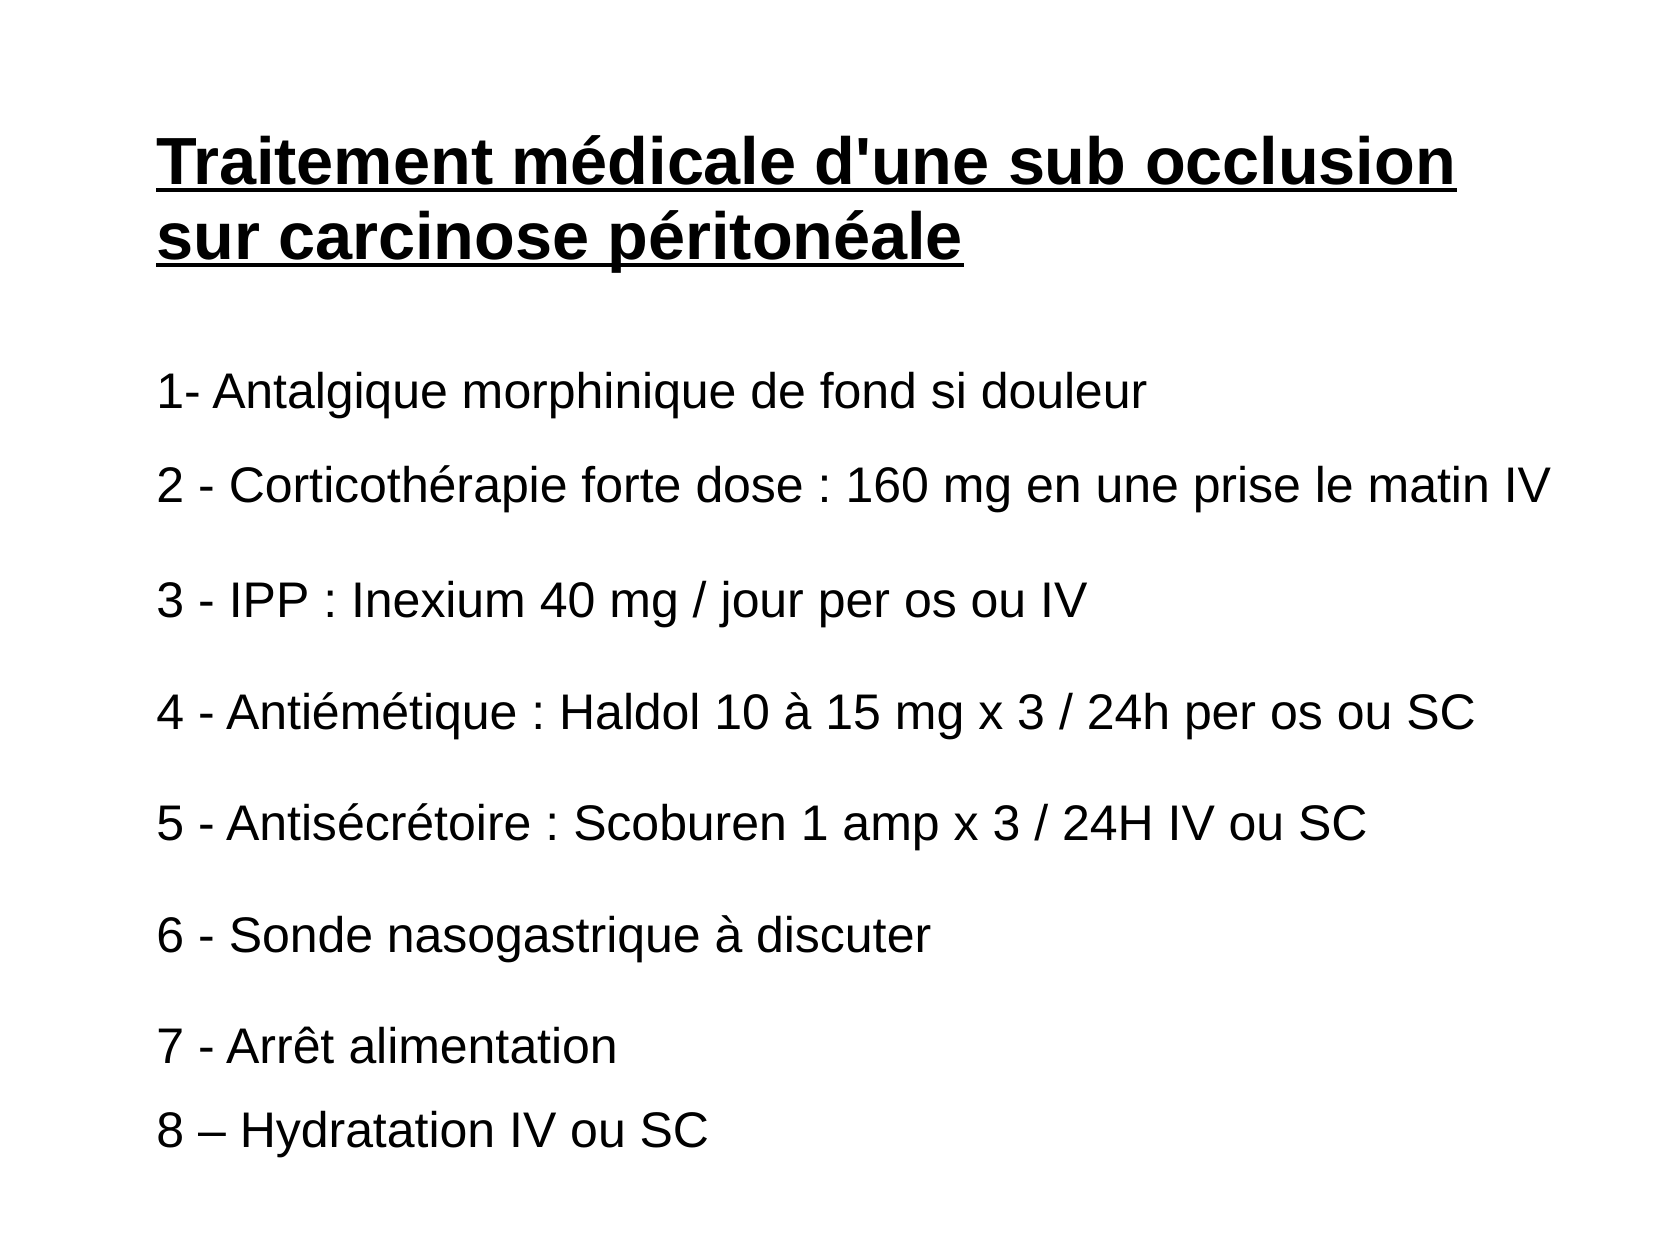

# Traitement médicale d'une sub occlusion
	sur carcinose péritonéale
	1- Antalgique morphinique de fond si douleur
	2 - Corticothérapie forte dose : 160 mg en une prise le matin IV
	3 - IPP : Inexium 40 mg / jour per os ou IV
	4 - Antiémétique : Haldol 10 à 15 mg x 3 / 24h per os ou SC
	5 - Antisécrétoire : Scoburen 1 amp x 3 / 24H IV ou SC
	6 - Sonde nasogastrique à discuter
	7 - Arrêt alimentation
	8 – Hydratation IV ou SC